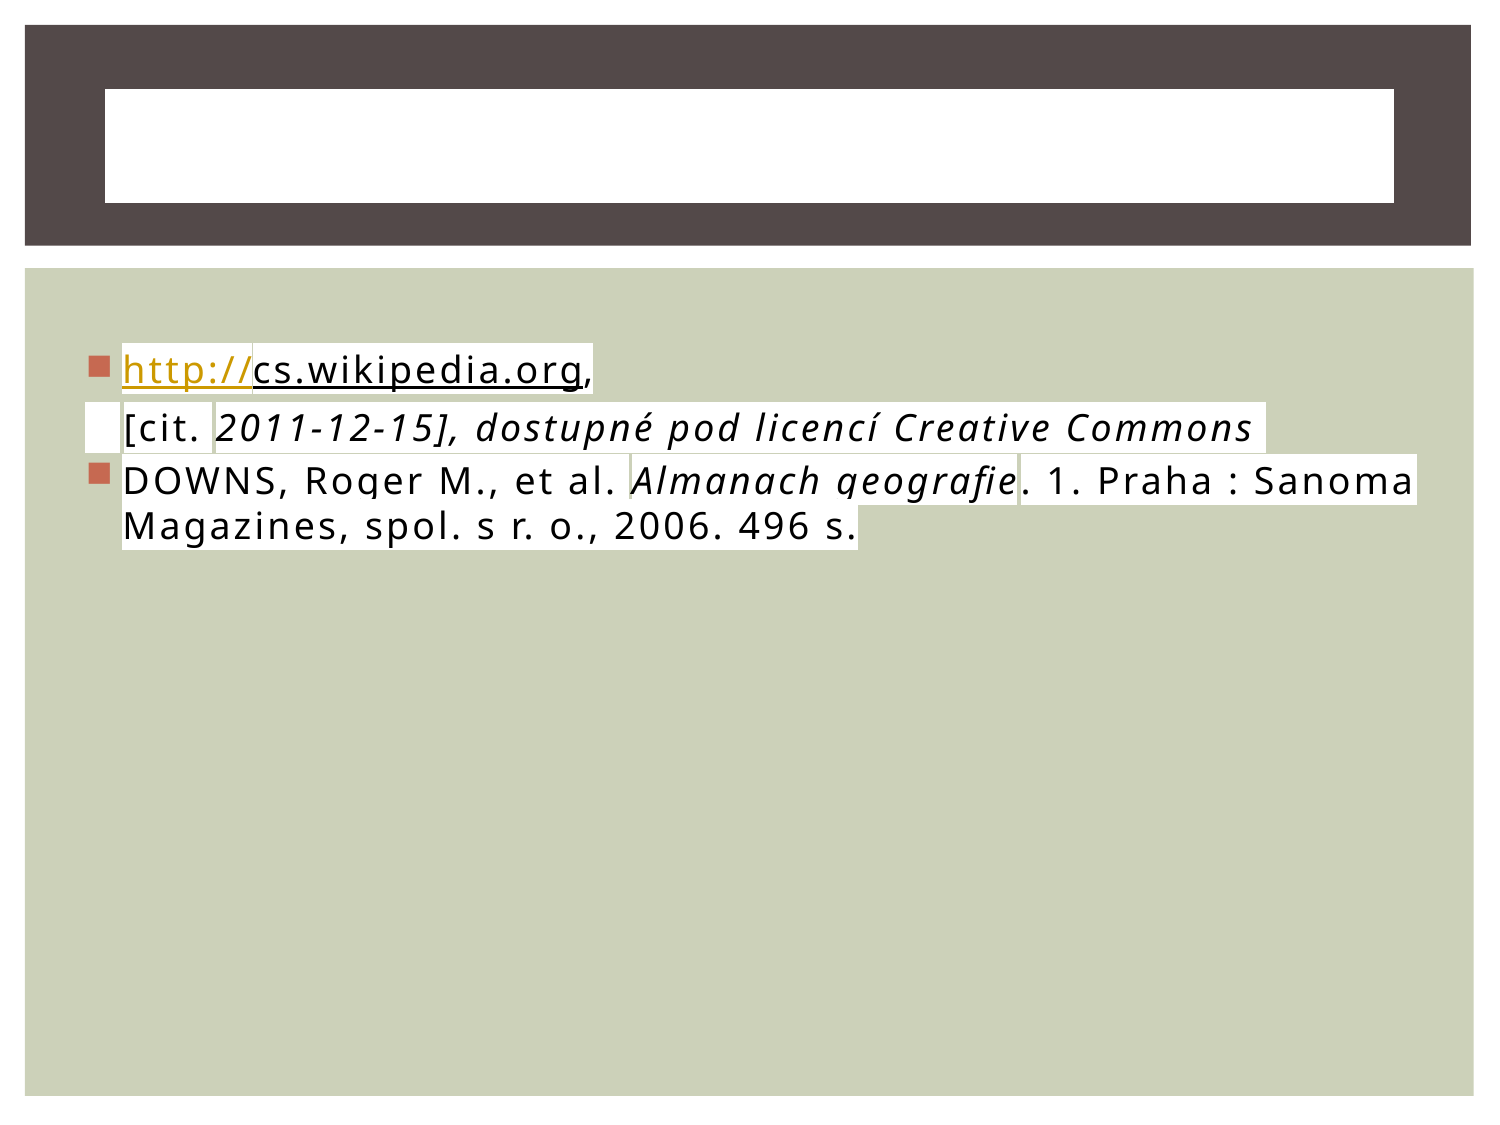

POUŽITÉ ZDROJE INFORMACÍ
# http://cs.wikipedia.org,
 [cit. 2011-12-15], dostupné pod licencí Creative Commons
DOWNS, Roger M., et al. Almanach geografie. 1. Praha : Sanoma Magazines, spol. s r. o., 2006. 496 s.